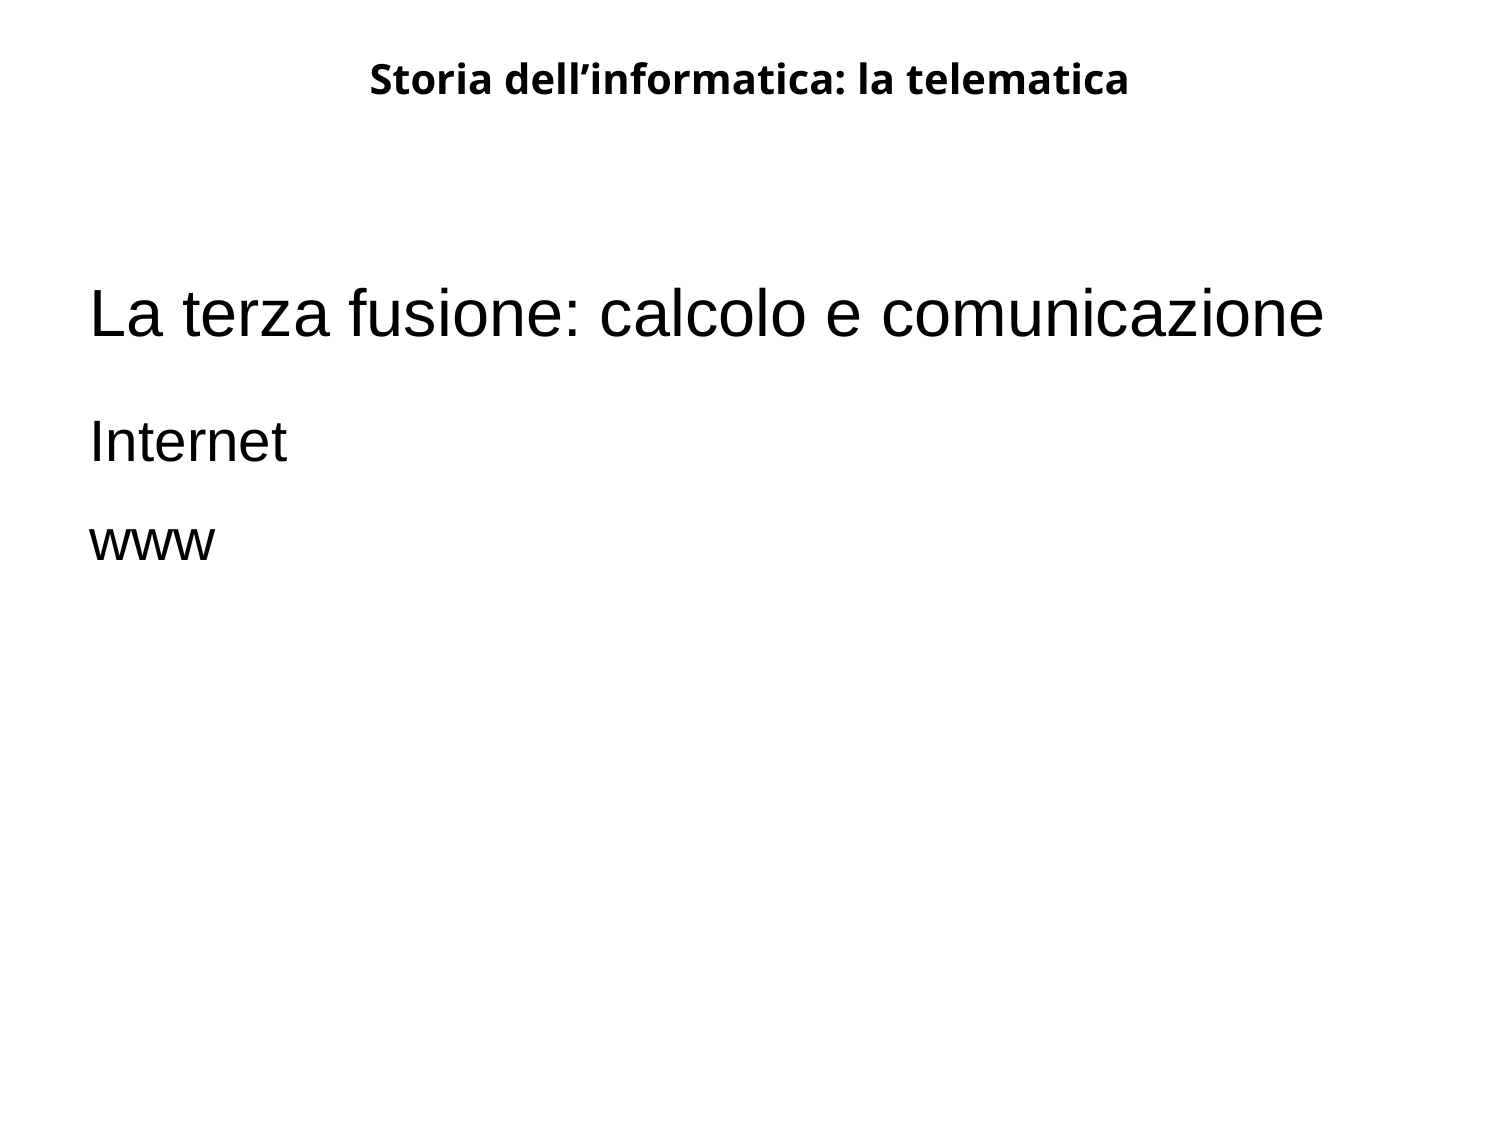

# Storia dell’informatica: la telematica
La terza fusione: calcolo e comunicazione
Internet
www